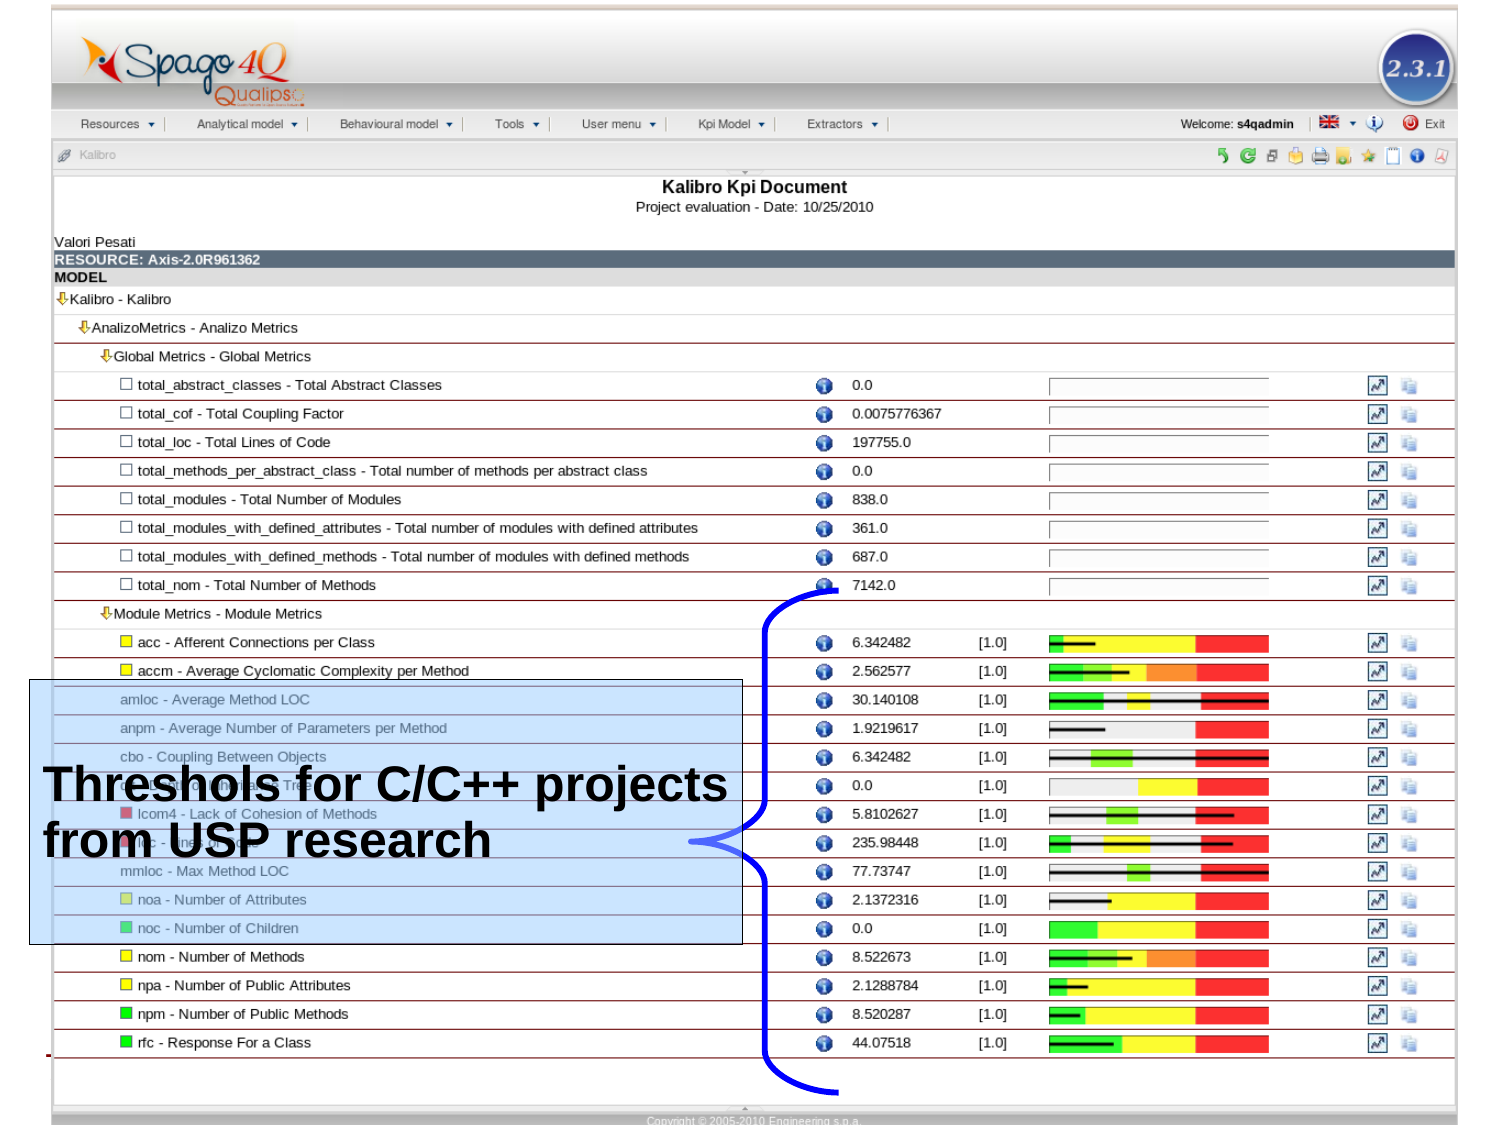

# Spago4Q
Threshols for C/C++ projects
from USP research